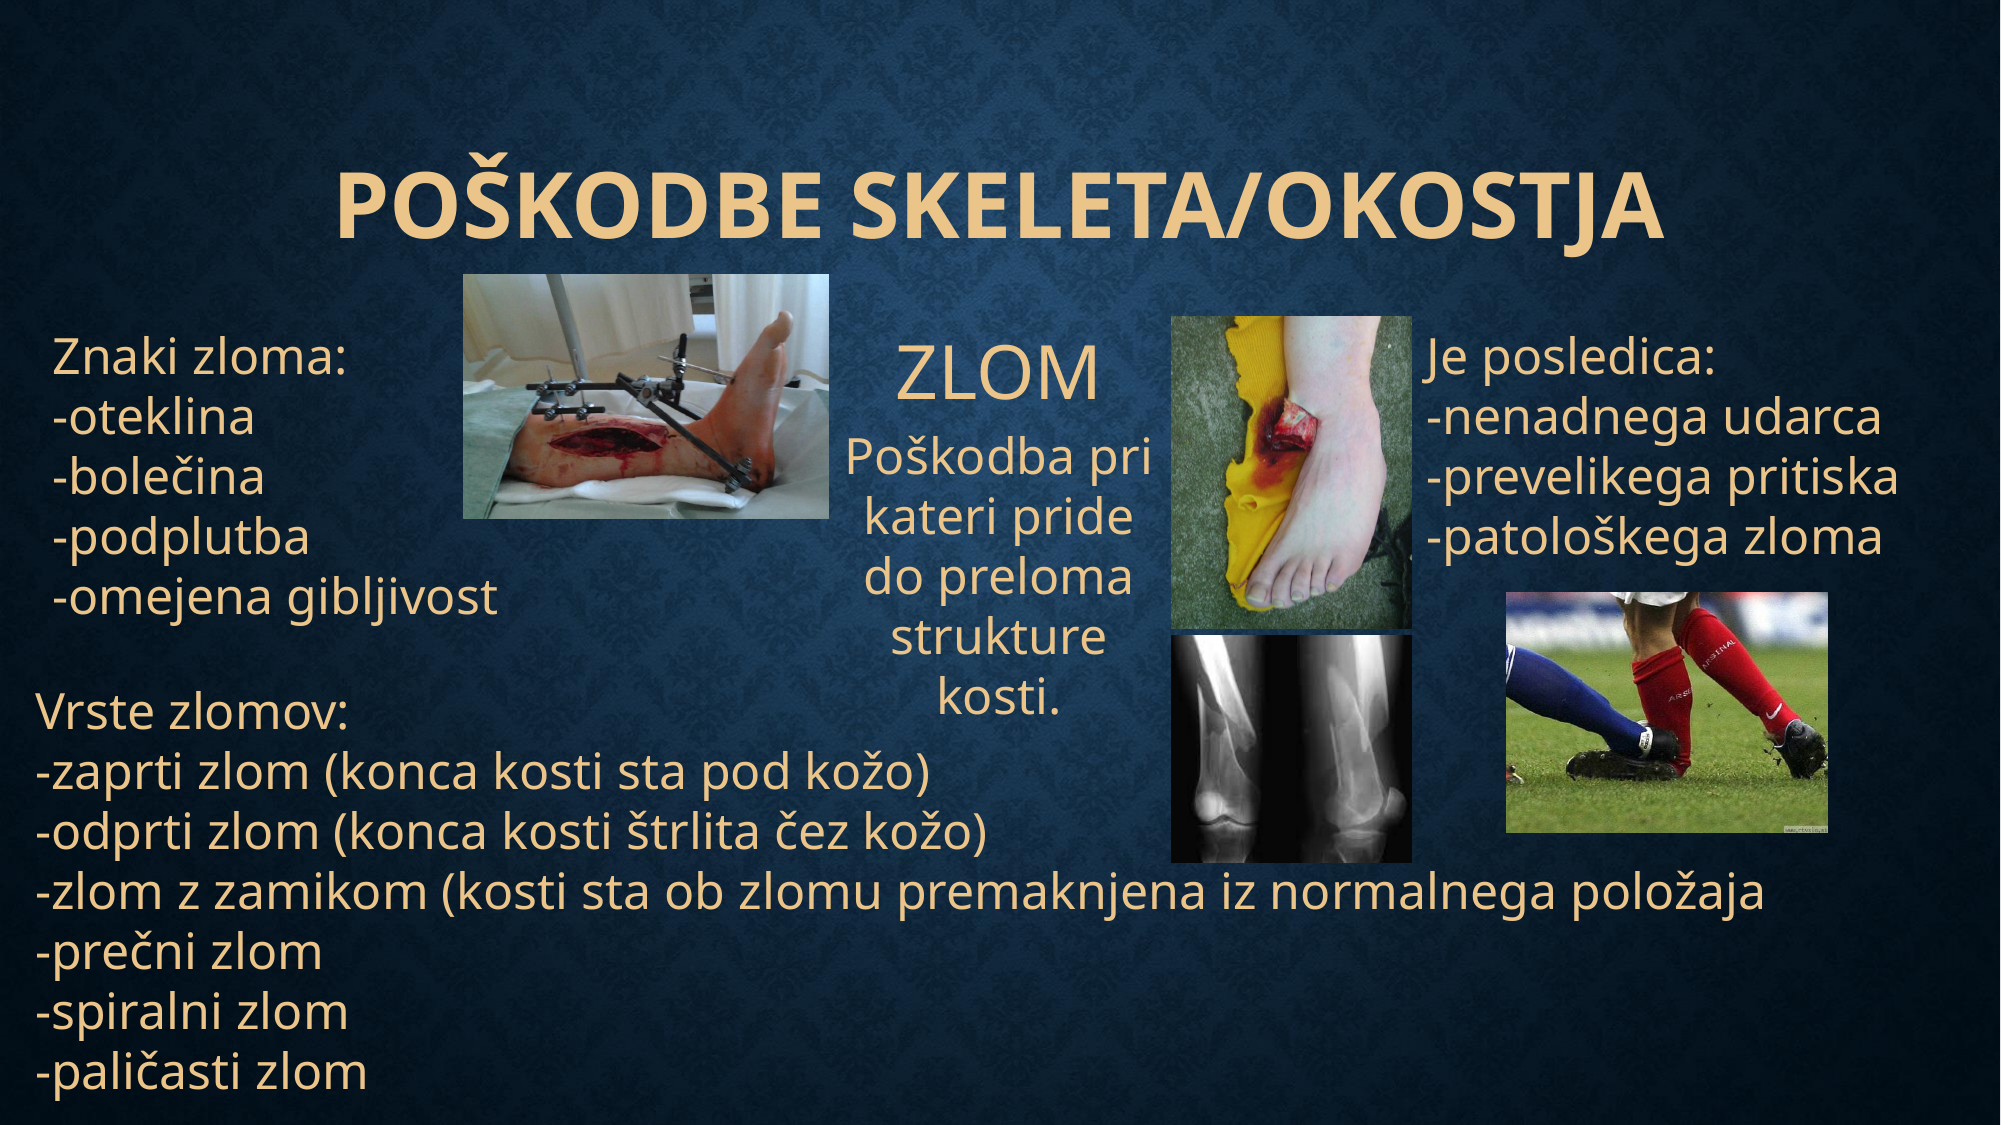

# POŠKODBE SKELETA/OKOSTJA
Znaki zloma:
-oteklina
-bolečina
-podplutba
-omejena gibljivost
ZLOM
Je posledica:
-nenadnega udarca
-prevelikega pritiska
-patološkega zloma
Poškodba pri kateri pride do preloma strukture kosti.
Vrste zlomov:
-zaprti zlom (konca kosti sta pod kožo)
-odprti zlom (konca kosti štrlita čez kožo)
-zlom z zamikom (kosti sta ob zlomu premaknjena iz normalnega položaja
-prečni zlom
-spiralni zlom
-paličasti zlom